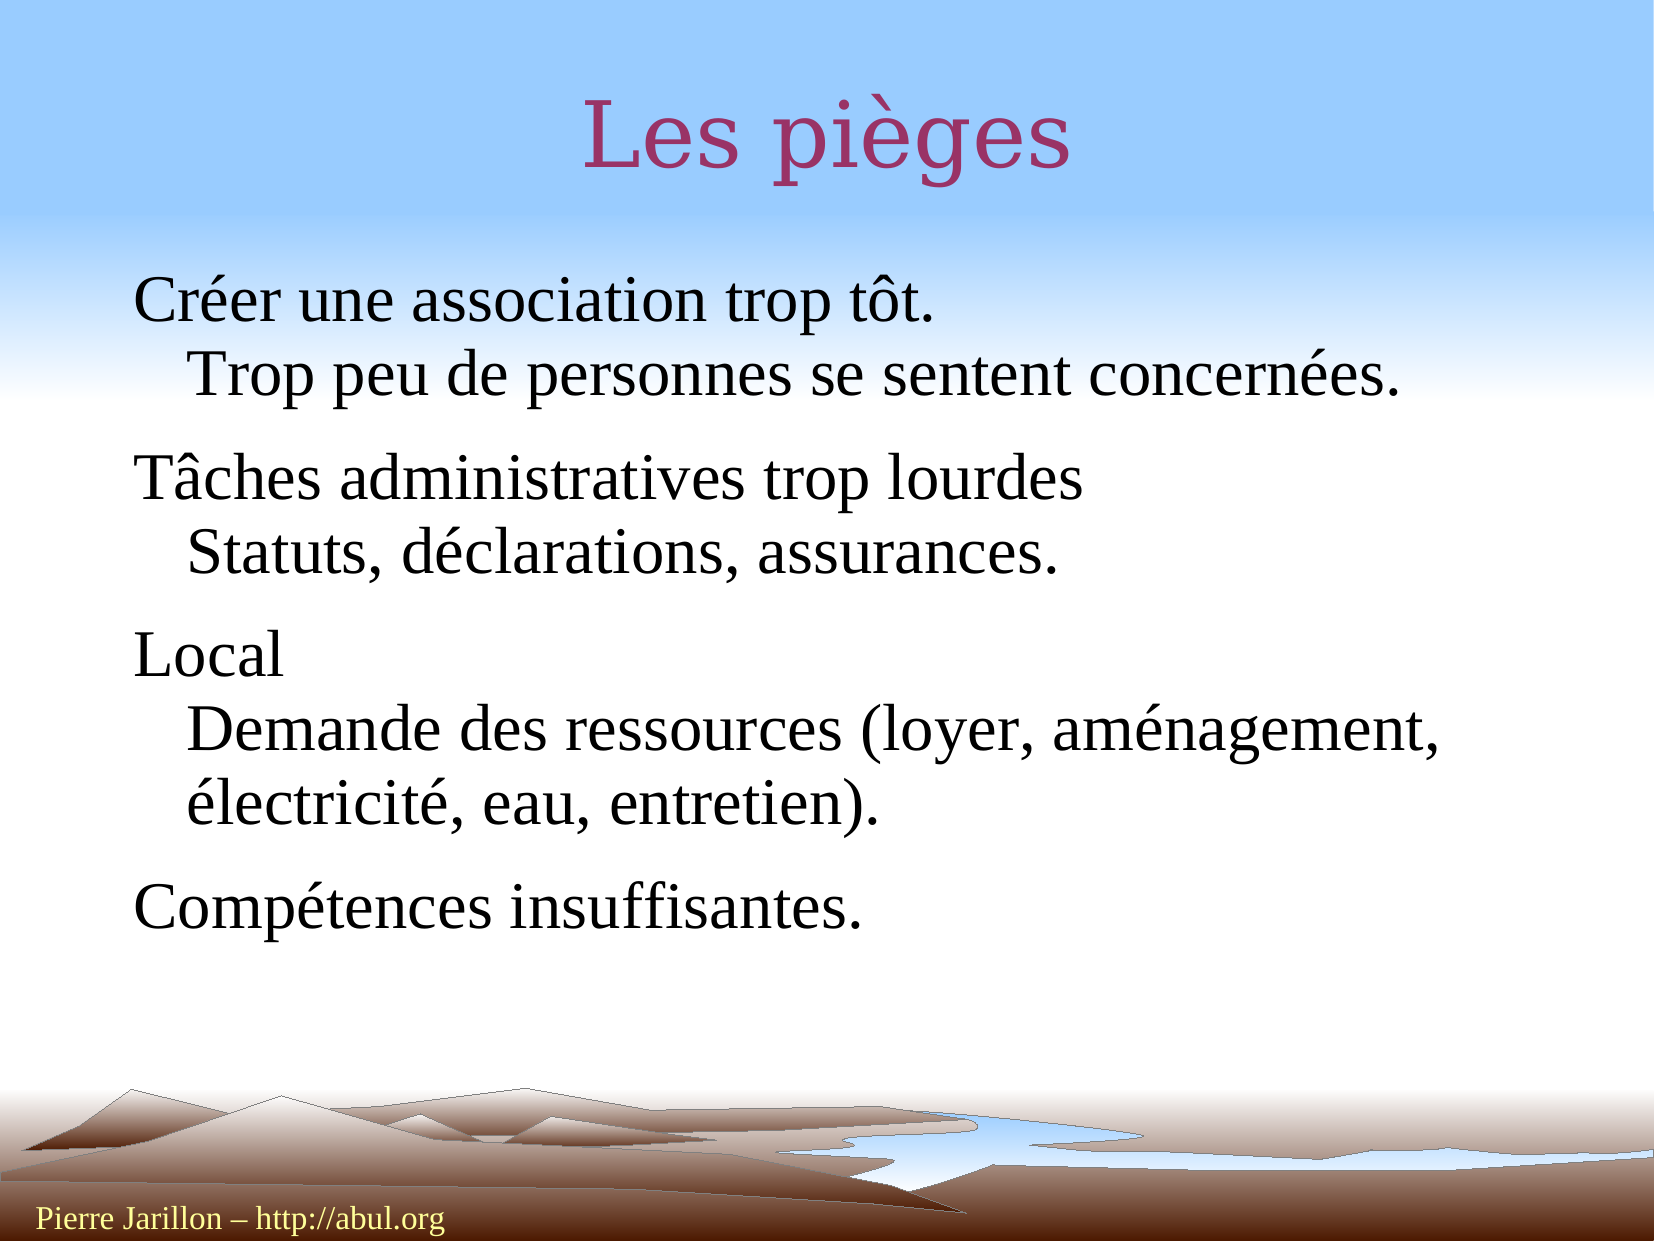

# Les pièges
Créer une association trop tôt.
Trop peu de personnes se sentent concernées.
Tâches administratives trop lourdes
Statuts, déclarations, assurances.
Local
Demande des ressources (loyer, aménagement, électricité, eau, entretien).
Compétences insuffisantes.